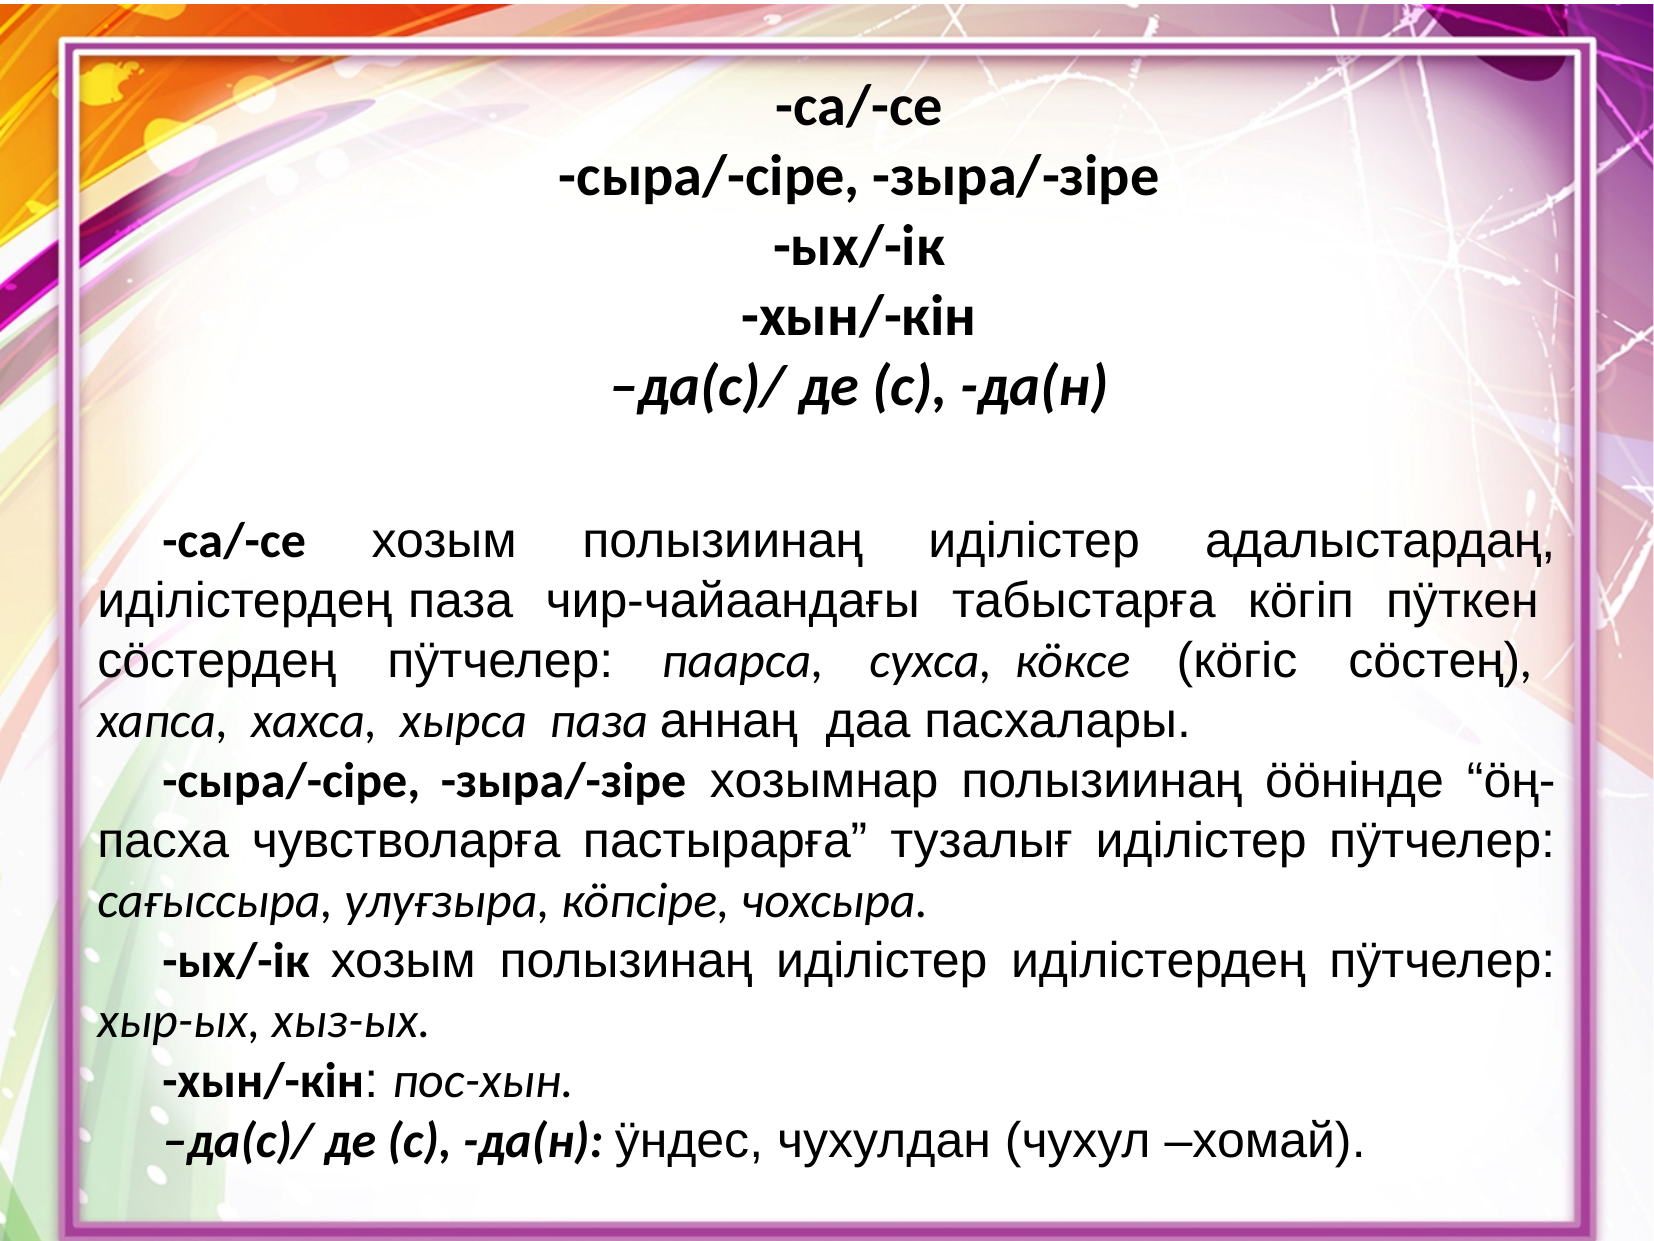

-са/-се
-сыра/-сiре, -зыра/-зiре
-ых/-iк
-хын/-кiн
–да(с)/ де (с), -да(н)
-са/-се хозым полызиинаң идiлiстер адалыстардаң, идiлiстердең паза чир-чайаандағы табыстарға кӧгiп пӱткен сӧстердең пӱтчелер: паарса, сухса, кӧксе (кӧгiс сӧстең), хапса, хахса, хырса паза аннаң даа пасхалары.
-сыра/-сiре, -зыра/-зiре хозымнар полызиинаң ӧӧнiнде “ӧң-пасха чувстволарға пастырарға” тузалығ идiлiстер пӱтчелер: сағыссыра, улуғзыра, кӧпсiре, чохсыра.
-ых/-iк хозым полызинаң идiлiстер идiлiстердең пӱтчелер: хыр-ых, хыз-ых.
-хын/-кiн: пос-хын.
–да(с)/ де (с), -да(н): ӱндес, чухулдан (чухул –хомай).